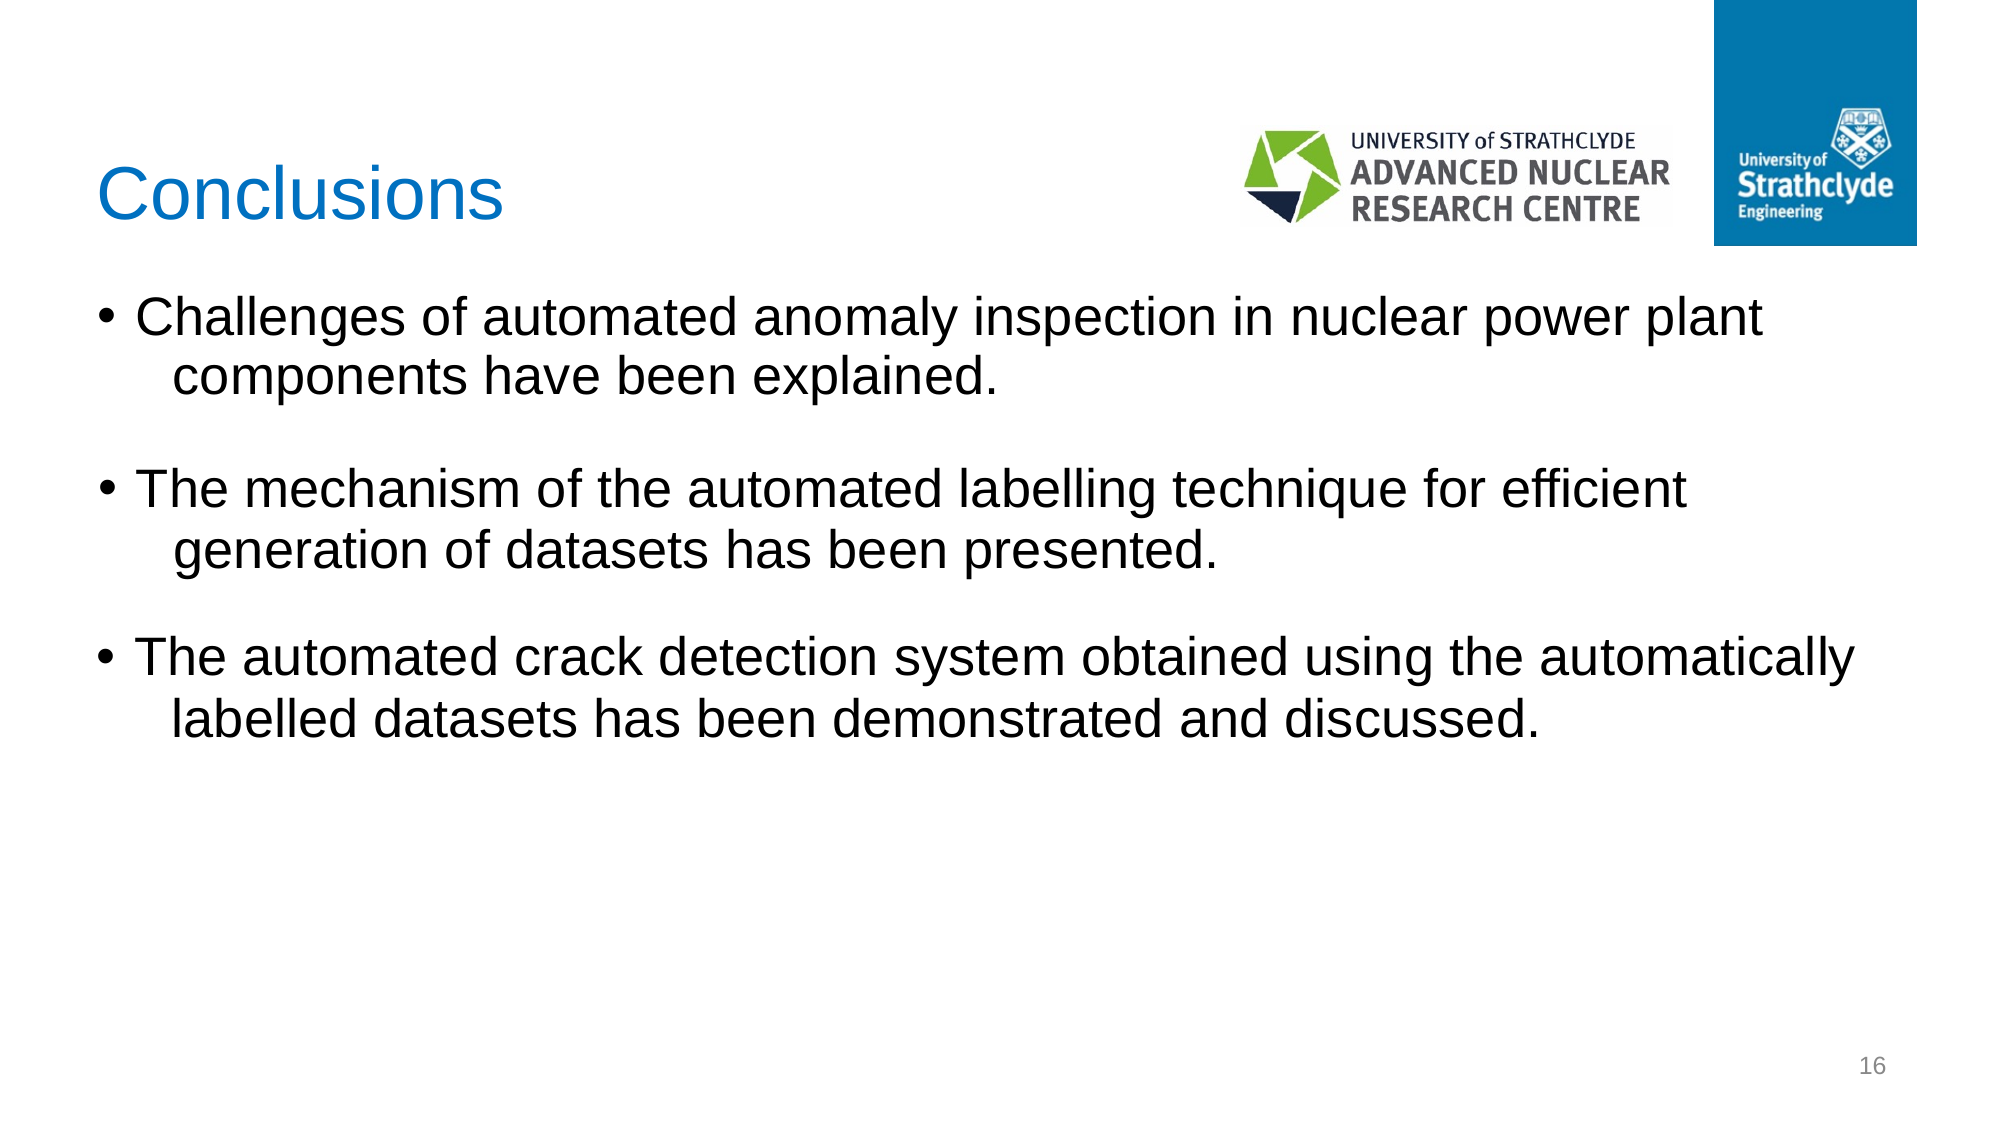

# Conclusions
Challenges of automated anomaly inspection in nuclear power plant components have been explained.
The mechanism of the automated labelling technique for efficient generation of datasets has been presented.
The automated crack detection system obtained using the automatically labelled datasets has been demonstrated and discussed.